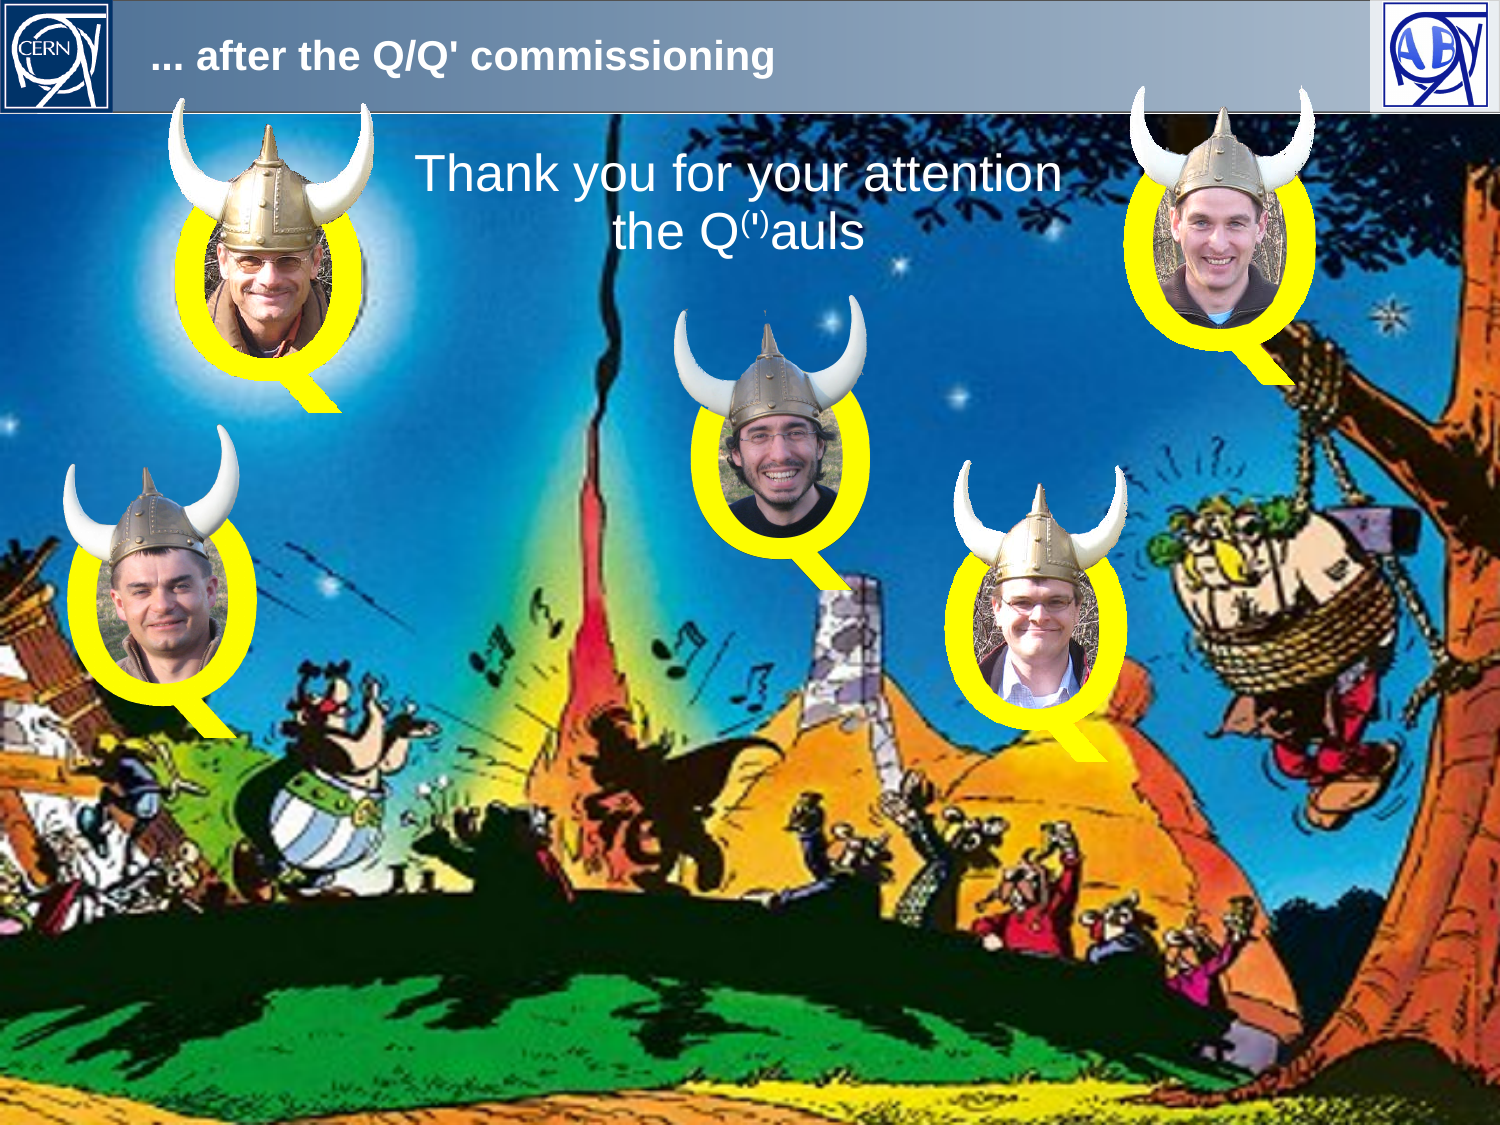

# ... after the Q/Q' commissioning
Thank you for your attention
the Q(')auls